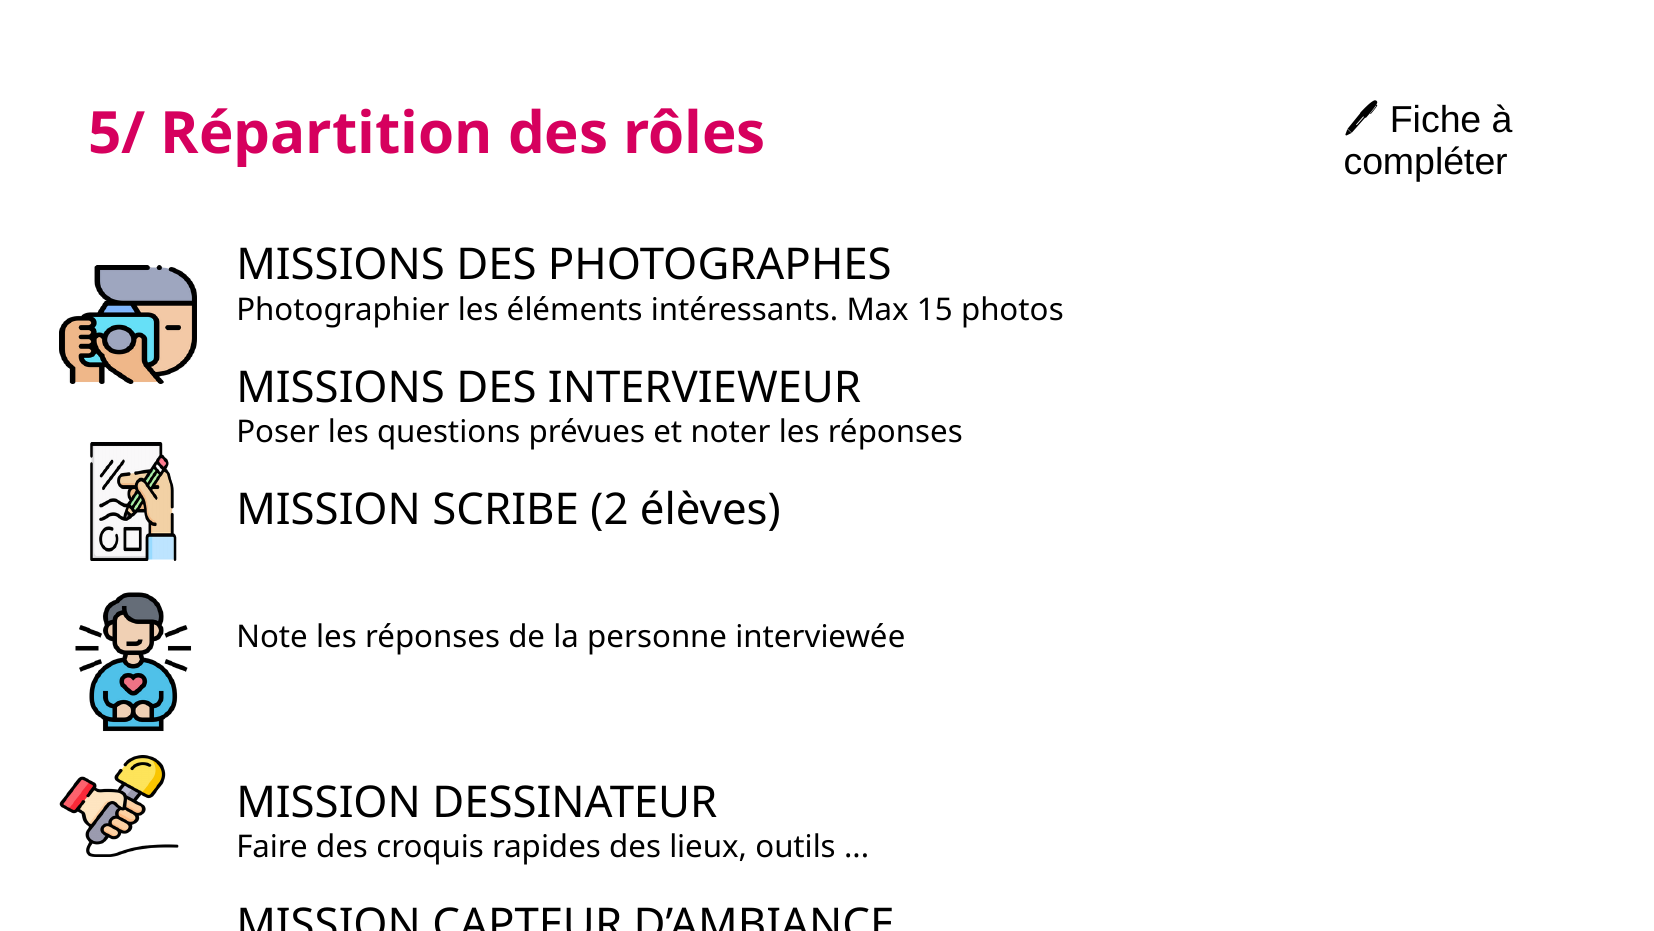

# 5/ Répartition des rôles
🖊 ️Fiche à compléter
MISSIONS DES PHOTOGRAPHES
Photographier les éléments intéressants. Max 15 photos
MISSIONS DES INTERVIEWEUR
Poser les questions prévues et noter les réponses
MISSION SCRIBE (2 élèves)
Note les réponses de la personne interviewée
MISSION DESSINATEUR
Faire des croquis rapides des lieux, outils ...
MISSION CAPTEUR D’AMBIANCE
Faire maximum 2 courts enregistrements de l’ambiance de travail de la personne